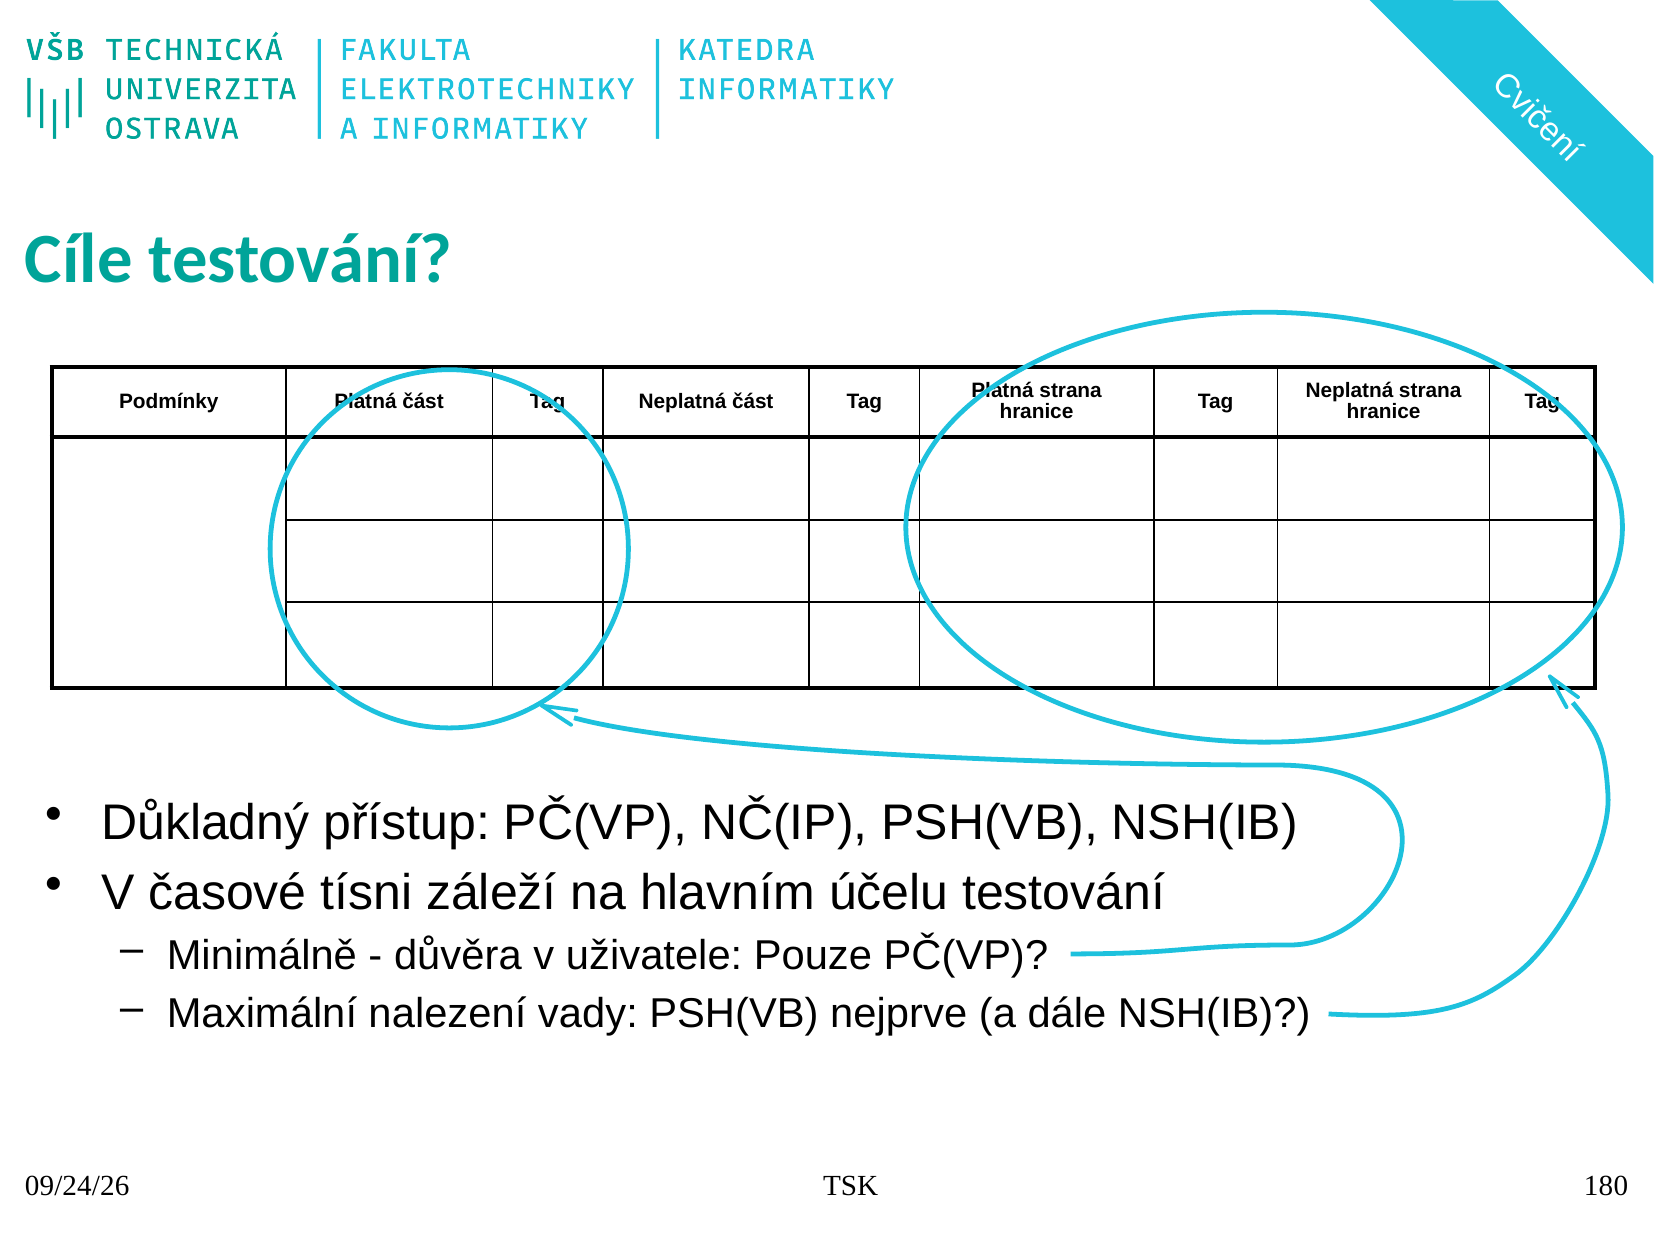

Cvičení
# Cíle testování?
Důkladný přístup: PČ(VP), NČ(IP), PSH(VB), NSH(IB)
V časové tísni záleží na hlavním účelu testování
Minimálně - důvěra v uživatele: Pouze PČ(VP)?
Maximální nalezení vady: PSH(VB) nejprve (a dále NSH(IB)?)
| Podmínky | Platná část | Tag | Neplatná část | Tag | Platná strana hranice | Tag | Neplatná strana hranice | Tag |
| --- | --- | --- | --- | --- | --- | --- | --- | --- |
| | | | | | | | | |
| | | | | | | | | |
| | | | | | | | | |
TSK
180